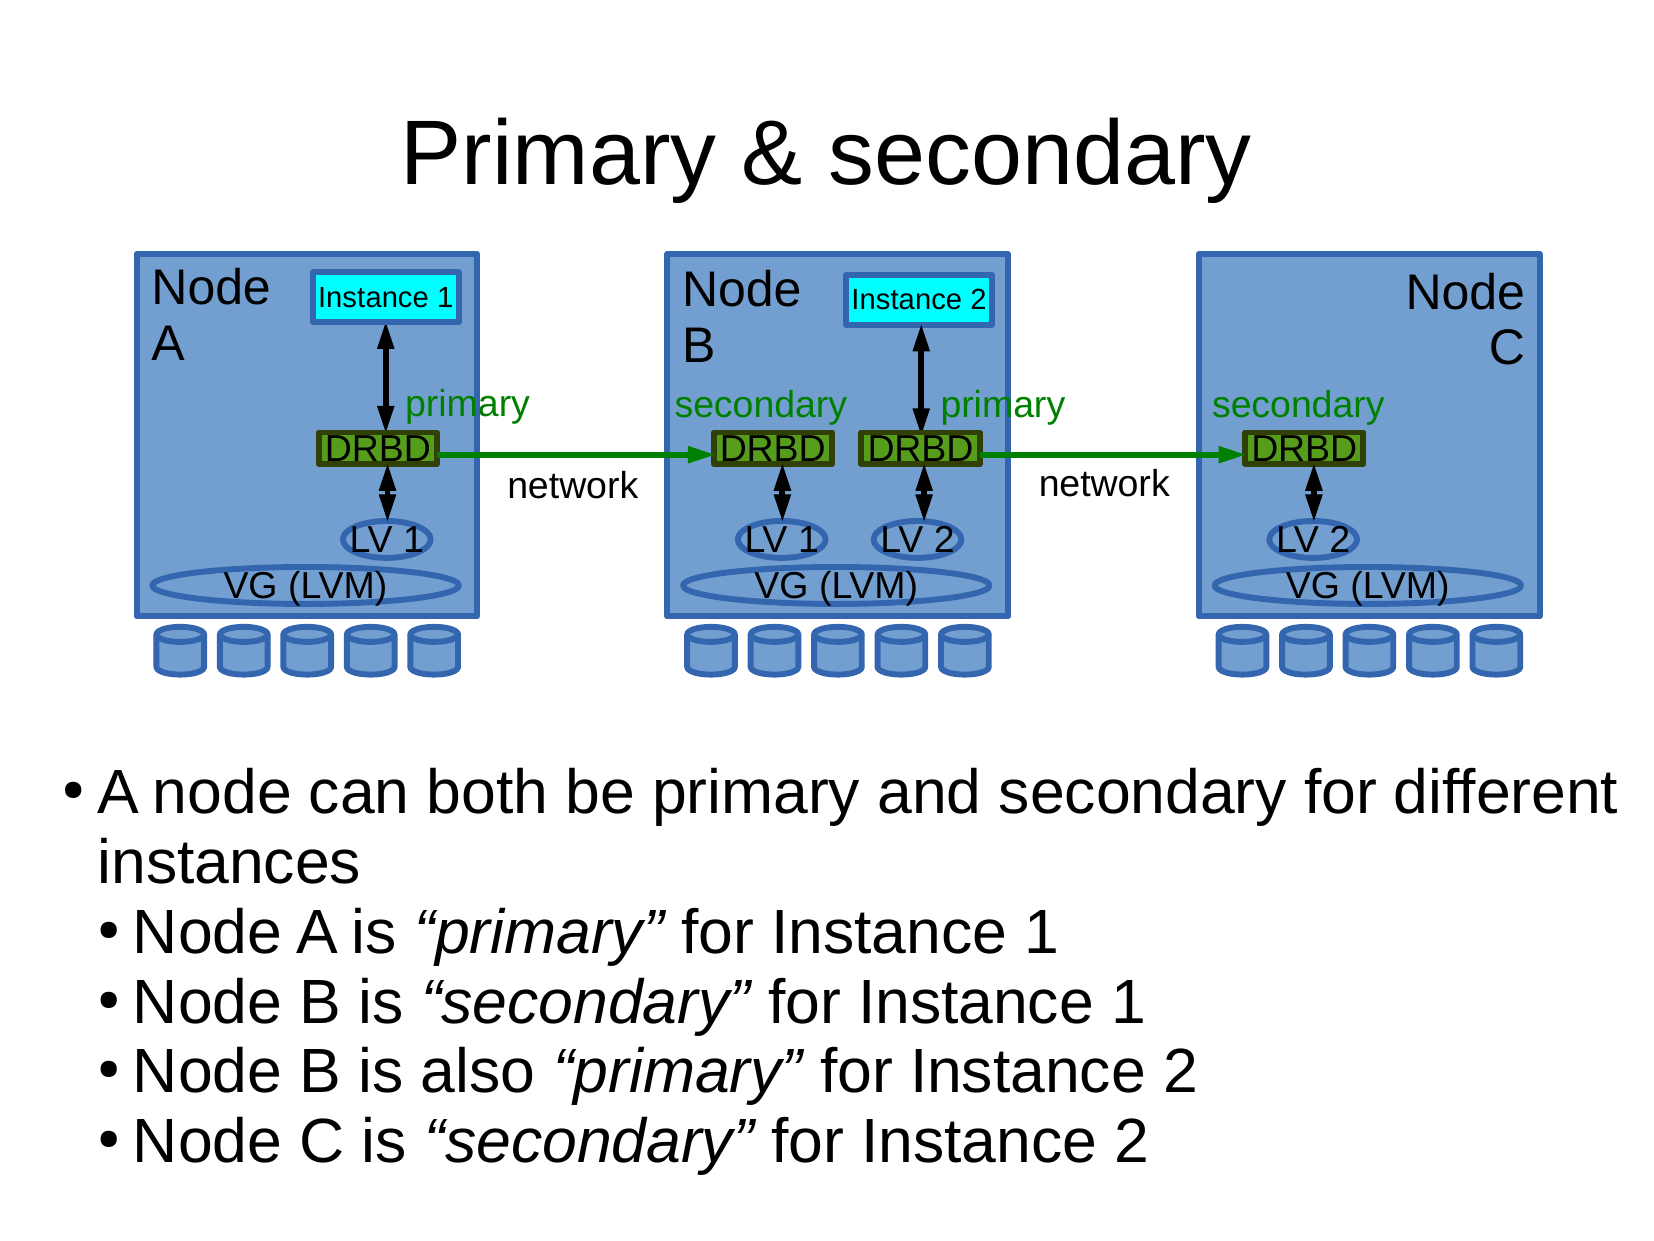

# Primary & secondary
Node
A
Node
B
Node
C
Instance 1
Instance 2
primary
secondary
primary
secondary
DRBD
DRBD
DRBD
DRBD
network
network
LV 1
LV 1
LV 2
LV 2
network
network
VG (LVM)
VG (LVM)
VG (LVM)
A node can both be primary and secondary for different instances
Node A is “primary” for Instance 1
Node B is “secondary” for Instance 1
Node B is also “primary” for Instance 2
Node C is “secondary” for Instance 2